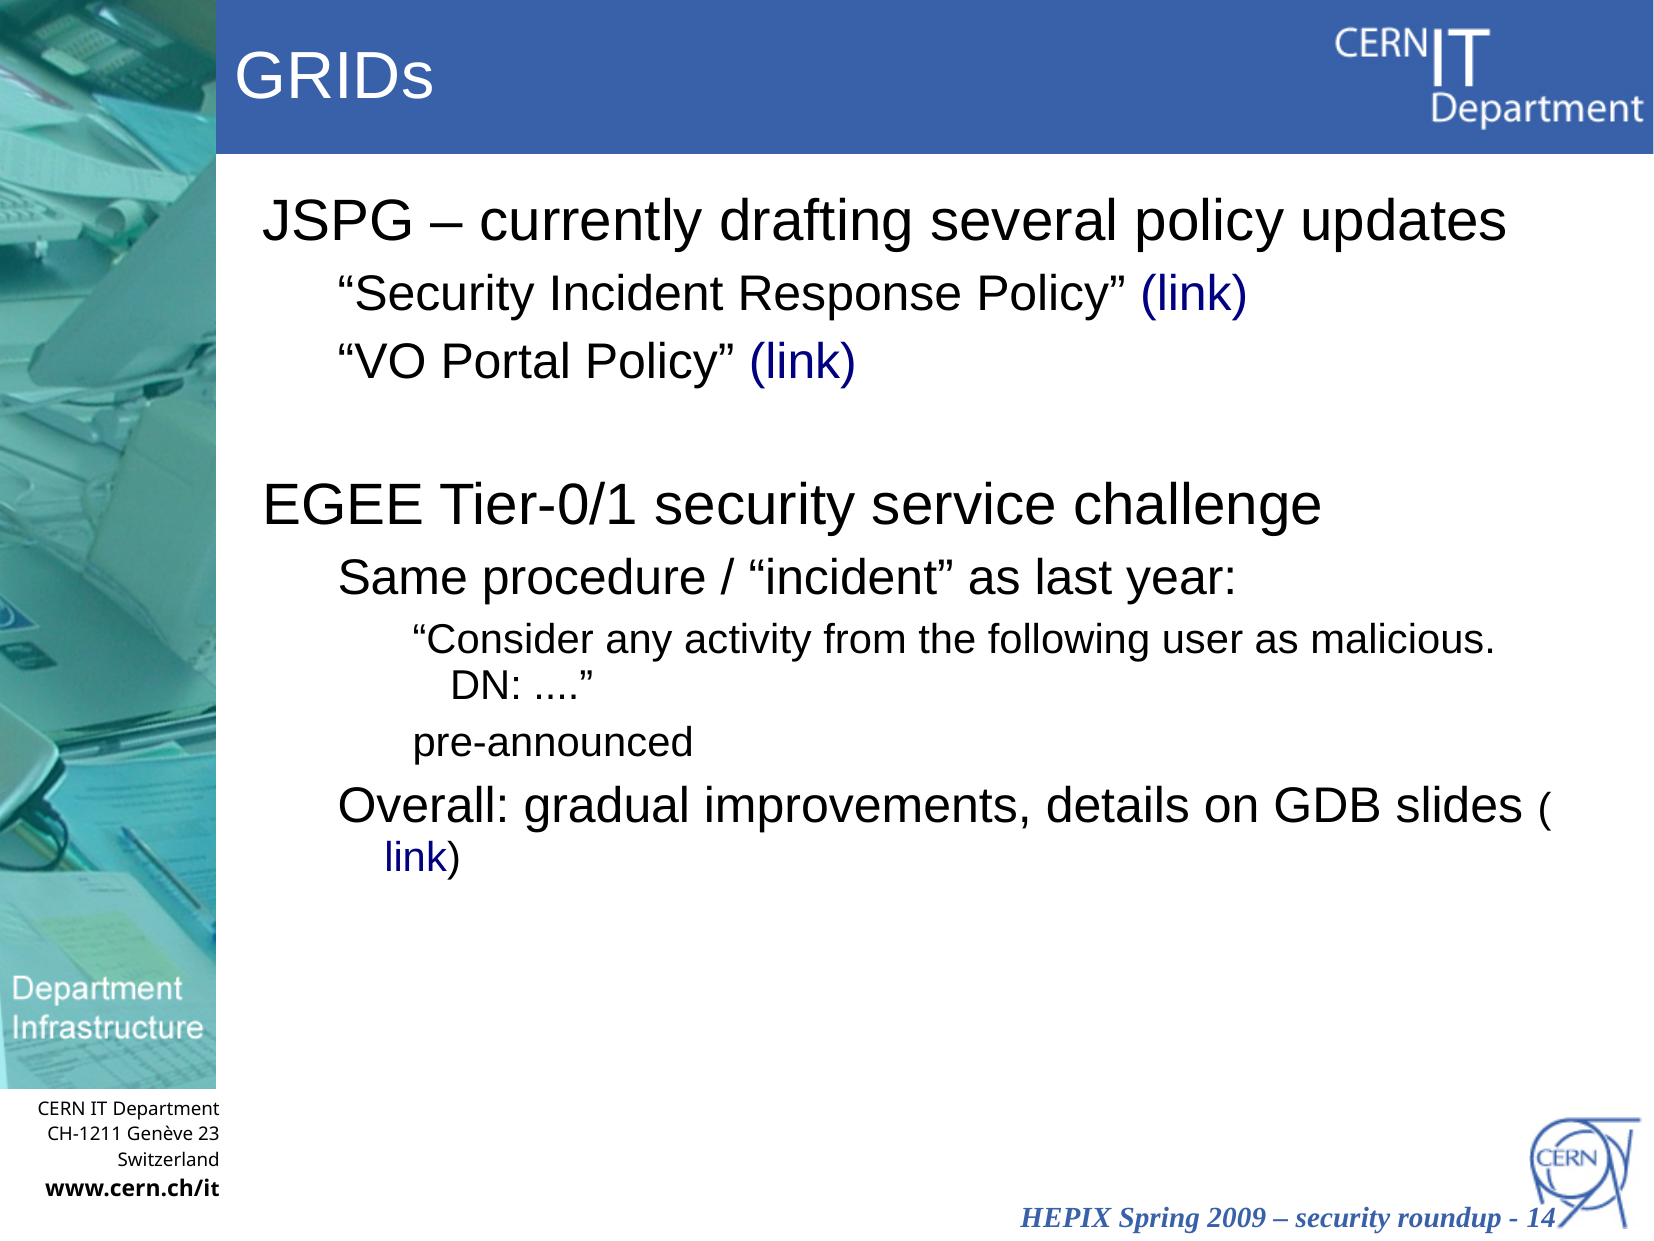

# GRIDs
JSPG – currently drafting several policy updates
“Security Incident Response Policy” (link)
“VO Portal Policy” (link)
EGEE Tier-0/1 security service challenge
Same procedure / “incident” as last year:
“Consider any activity from the following user as malicious. DN: ....”
pre-announced
Overall: gradual improvements, details on GDB slides (link)